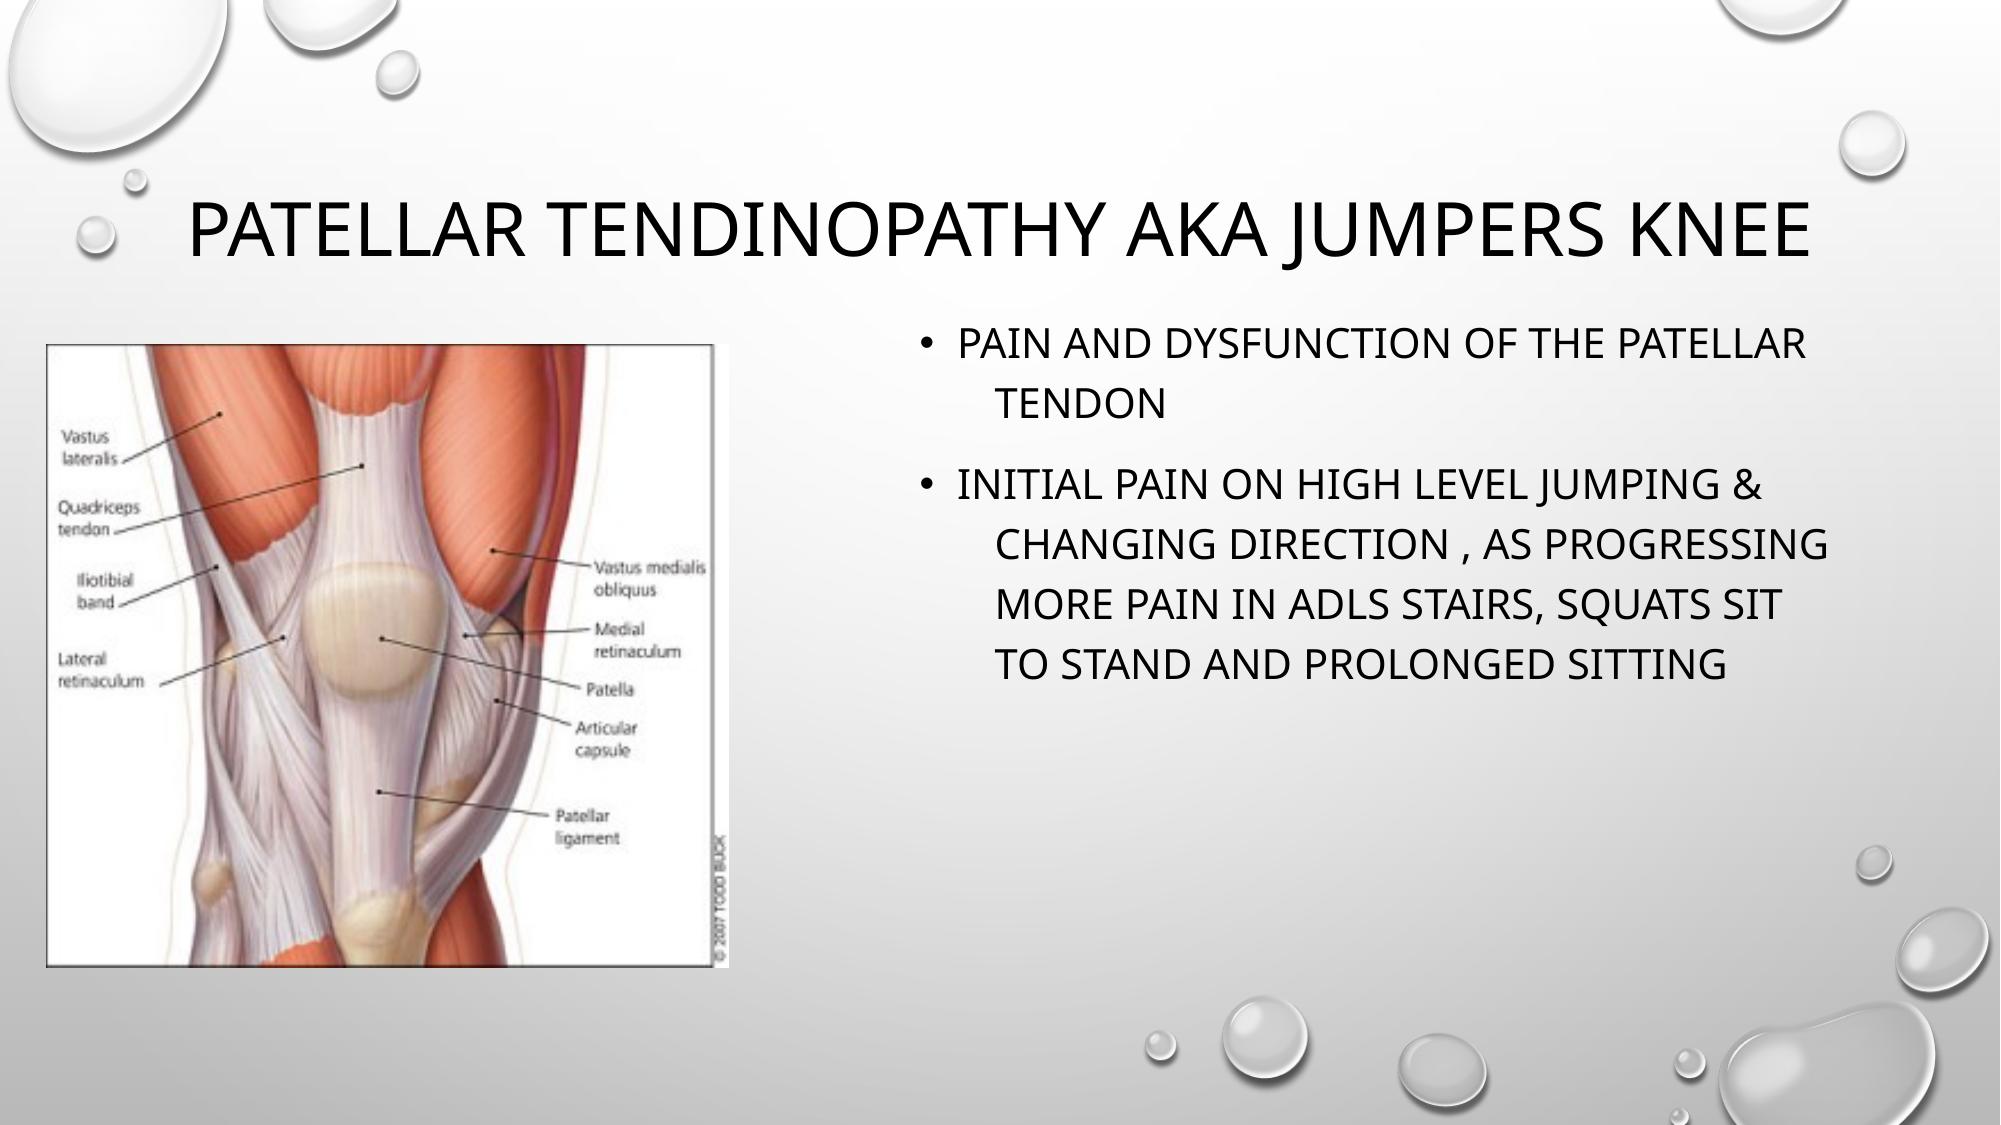

# Patellar tendinopathy AKA Jumpers knee
Pain and dysfunction of the patellar tendon
Initial pain on high level jumping & changing direction , as progressing more pain in ADLs stairs, squats sit to stand and prolonged sitting